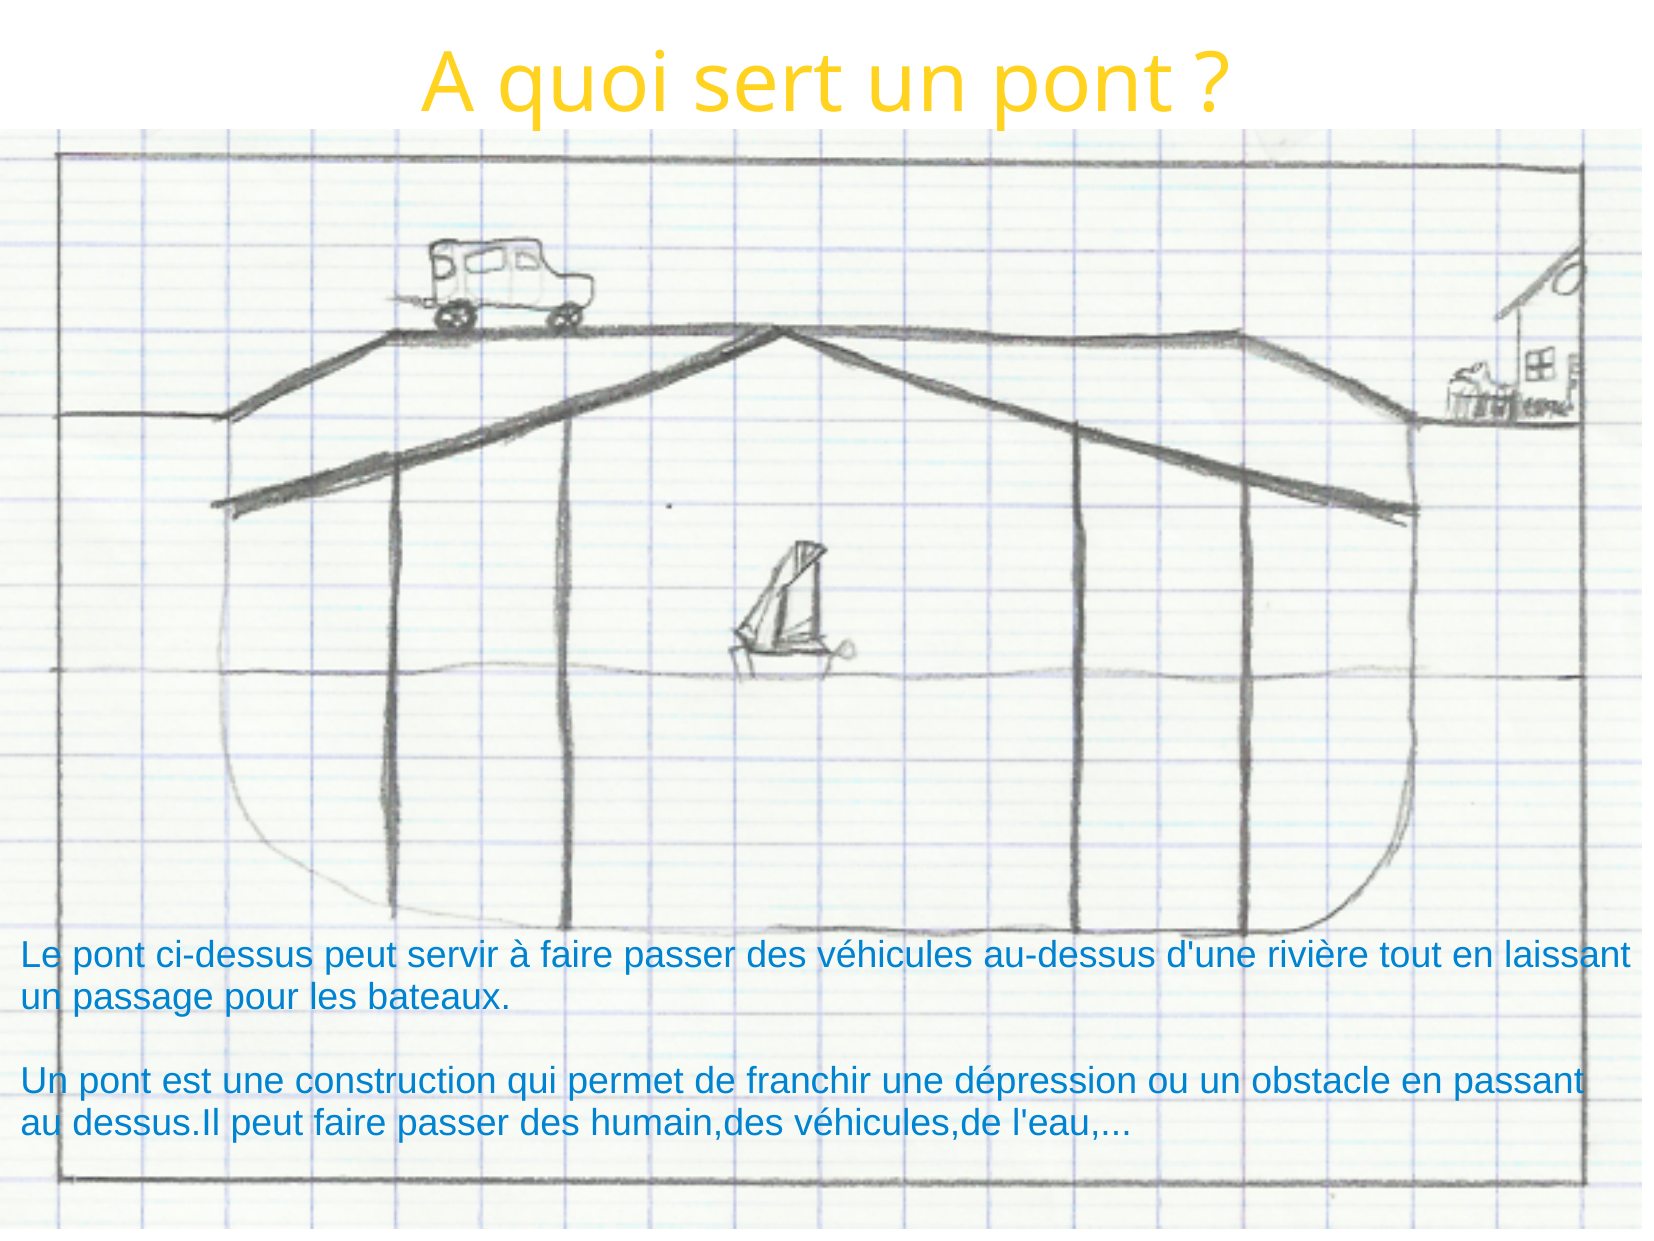

A quoi sert un pont ?
Le pont ci-dessus peut servir à faire passer des véhicules au-dessus d'une rivière tout en laissant
un passage pour les bateaux.
Un pont est une construction qui permet de franchir une dépression ou un obstacle en passant
au dessus.Il peut faire passer des humain,des véhicules,de l'eau,...